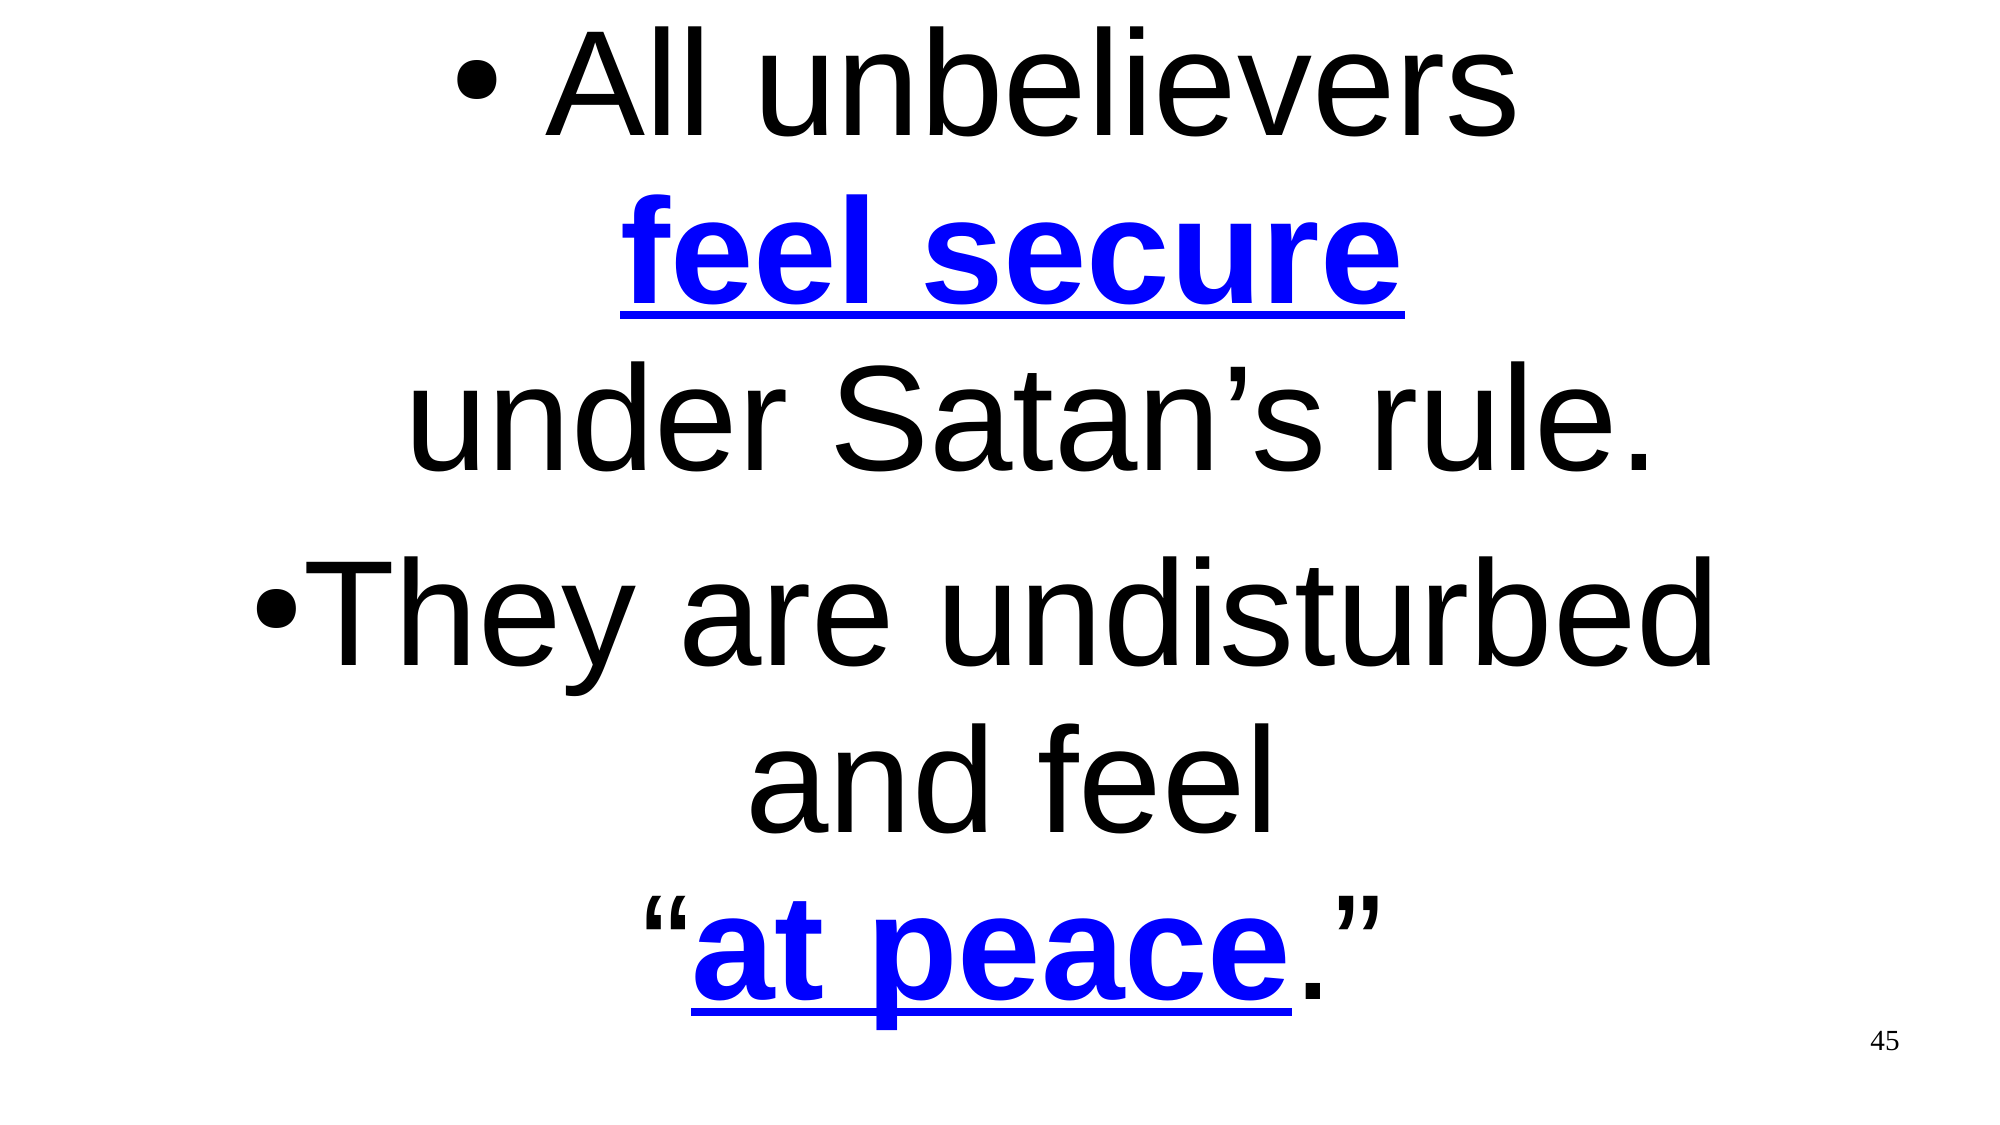

# All unbelievers feel secure under Satan’s rule.
They are undisturbed
and feel
“at peace.”
45